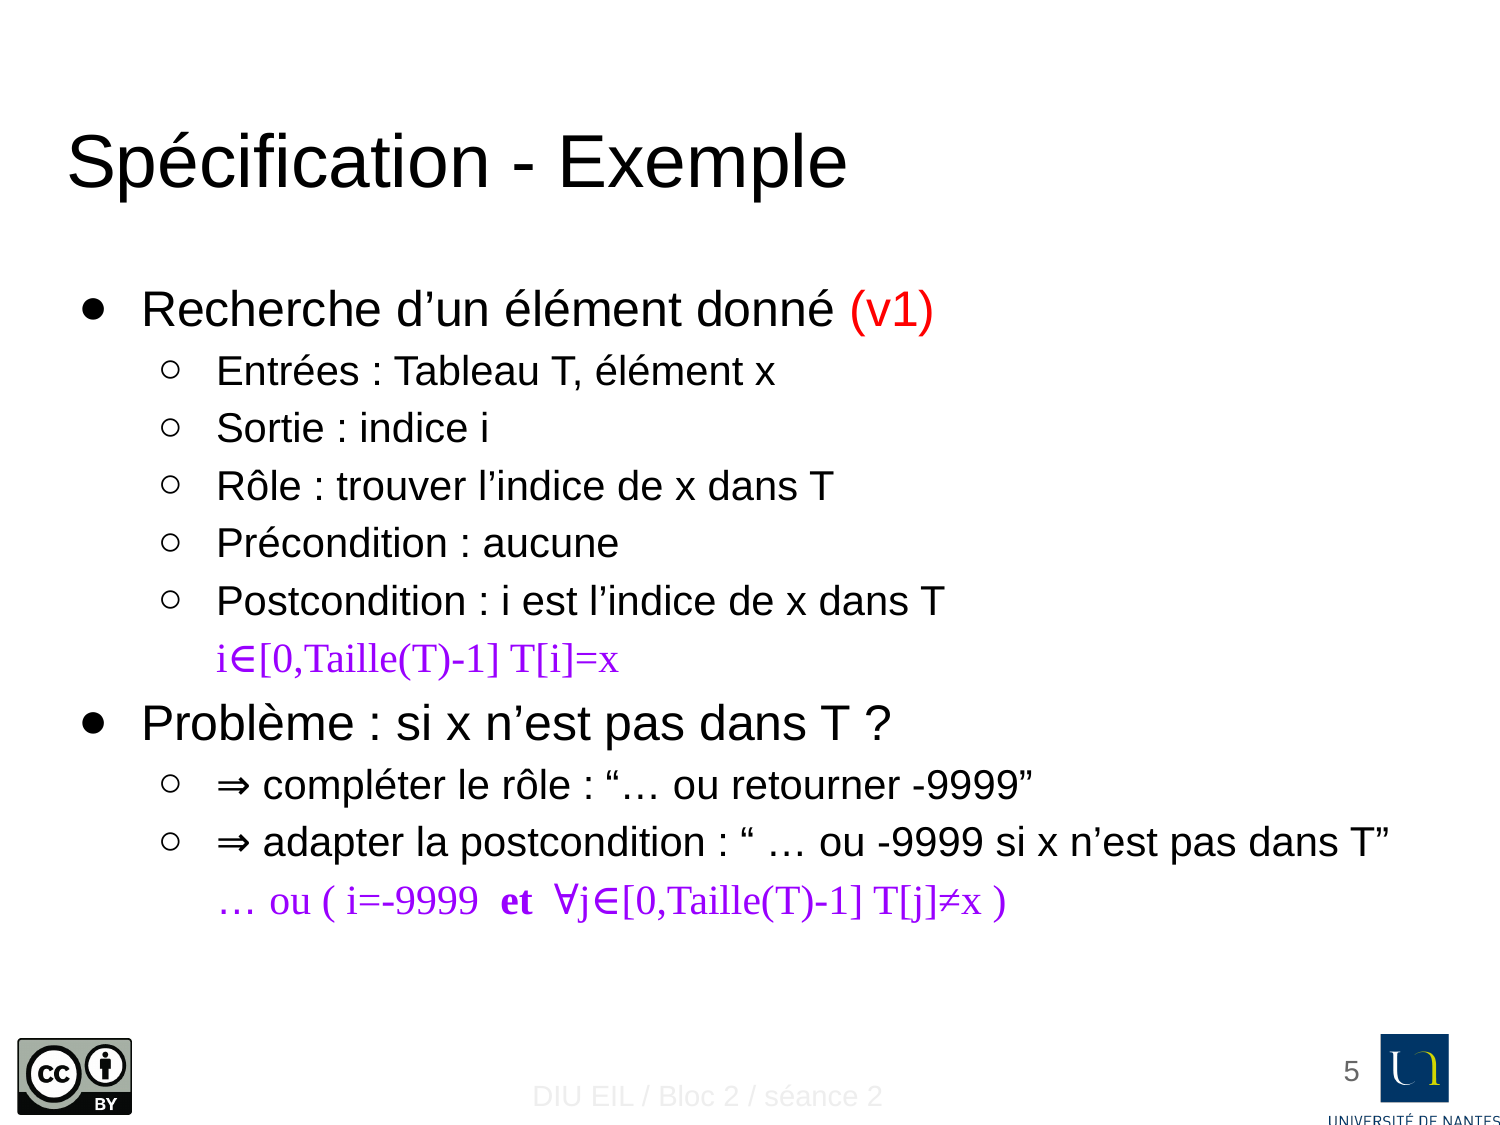

# Spécification - Exemple
Recherche d’un élément donné (v1)
Entrées : Tableau T, élément x
Sortie : indice i
Rôle : trouver l’indice de x dans T
Précondition : aucune
Postcondition : i est l’indice de x dans T
i∈[0,Taille(T)-1] T[i]=x
Problème : si x n’est pas dans T ?
⇒ compléter le rôle : “… ou retourner -9999”
⇒ adapter la postcondition : “ … ou -9999 si x n’est pas dans T”
… ou ( i=-9999 et ∀j∈[0,Taille(T)-1] T[j]≠x )